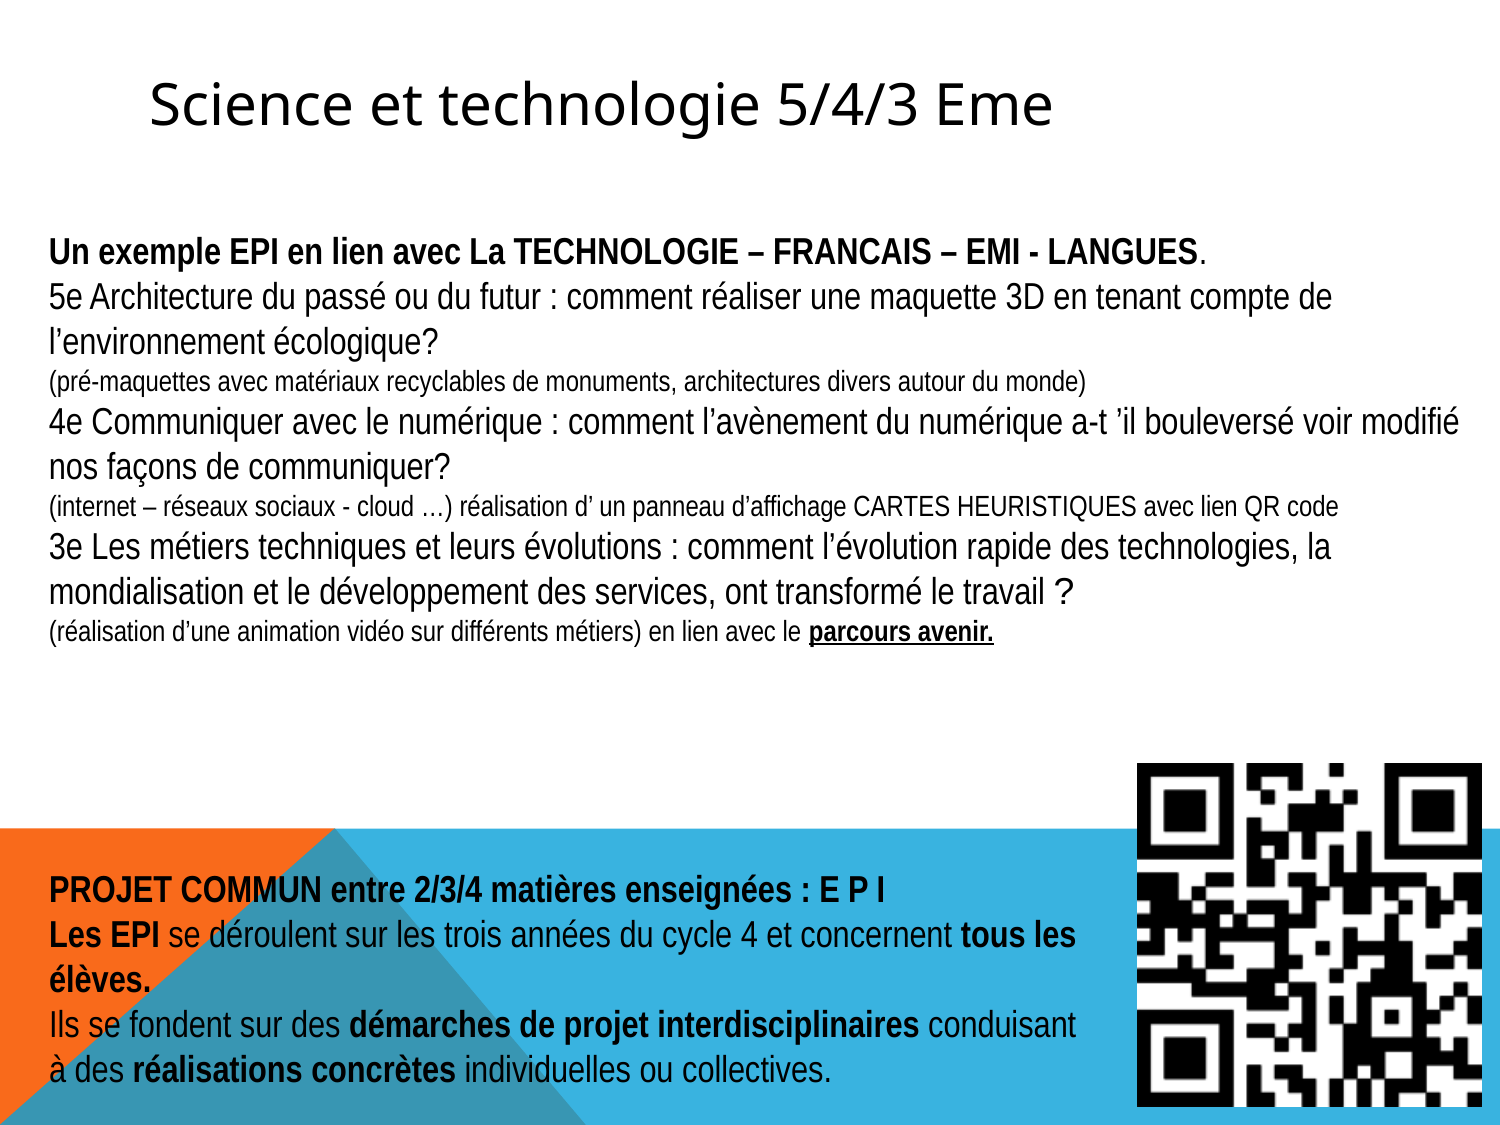

# Science et technologie 5/4/3 Eme
Un exemple EPI en lien avec La TECHNOLOGIE – FRANCAIS – EMI - LANGUES.
5e Architecture du passé ou du futur : comment réaliser une maquette 3D en tenant compte de l’environnement écologique?
(pré-maquettes avec matériaux recyclables de monuments, architectures divers autour du monde)
4e Communiquer avec le numérique : comment l’avènement du numérique a-t ’il bouleversé voir modifié nos façons de communiquer?
(internet – réseaux sociaux - cloud …) réalisation d’ un panneau d’affichage CARTES HEURISTIQUES avec lien QR code
3e Les métiers techniques et leurs évolutions : comment l’évolution rapide des technologies, la mondialisation et le développement des services, ont transformé le travail ?
(réalisation d’une animation vidéo sur différents métiers) en lien avec le parcours avenir.
PROJET COMMUN entre 2/3/4 matières enseignées : E P I
Les EPI se déroulent sur les trois années du cycle 4 et concernent tous les élèves.
Ils se fondent sur des démarches de projet interdisciplinaires conduisant à des réalisations concrètes individuelles ou collectives.